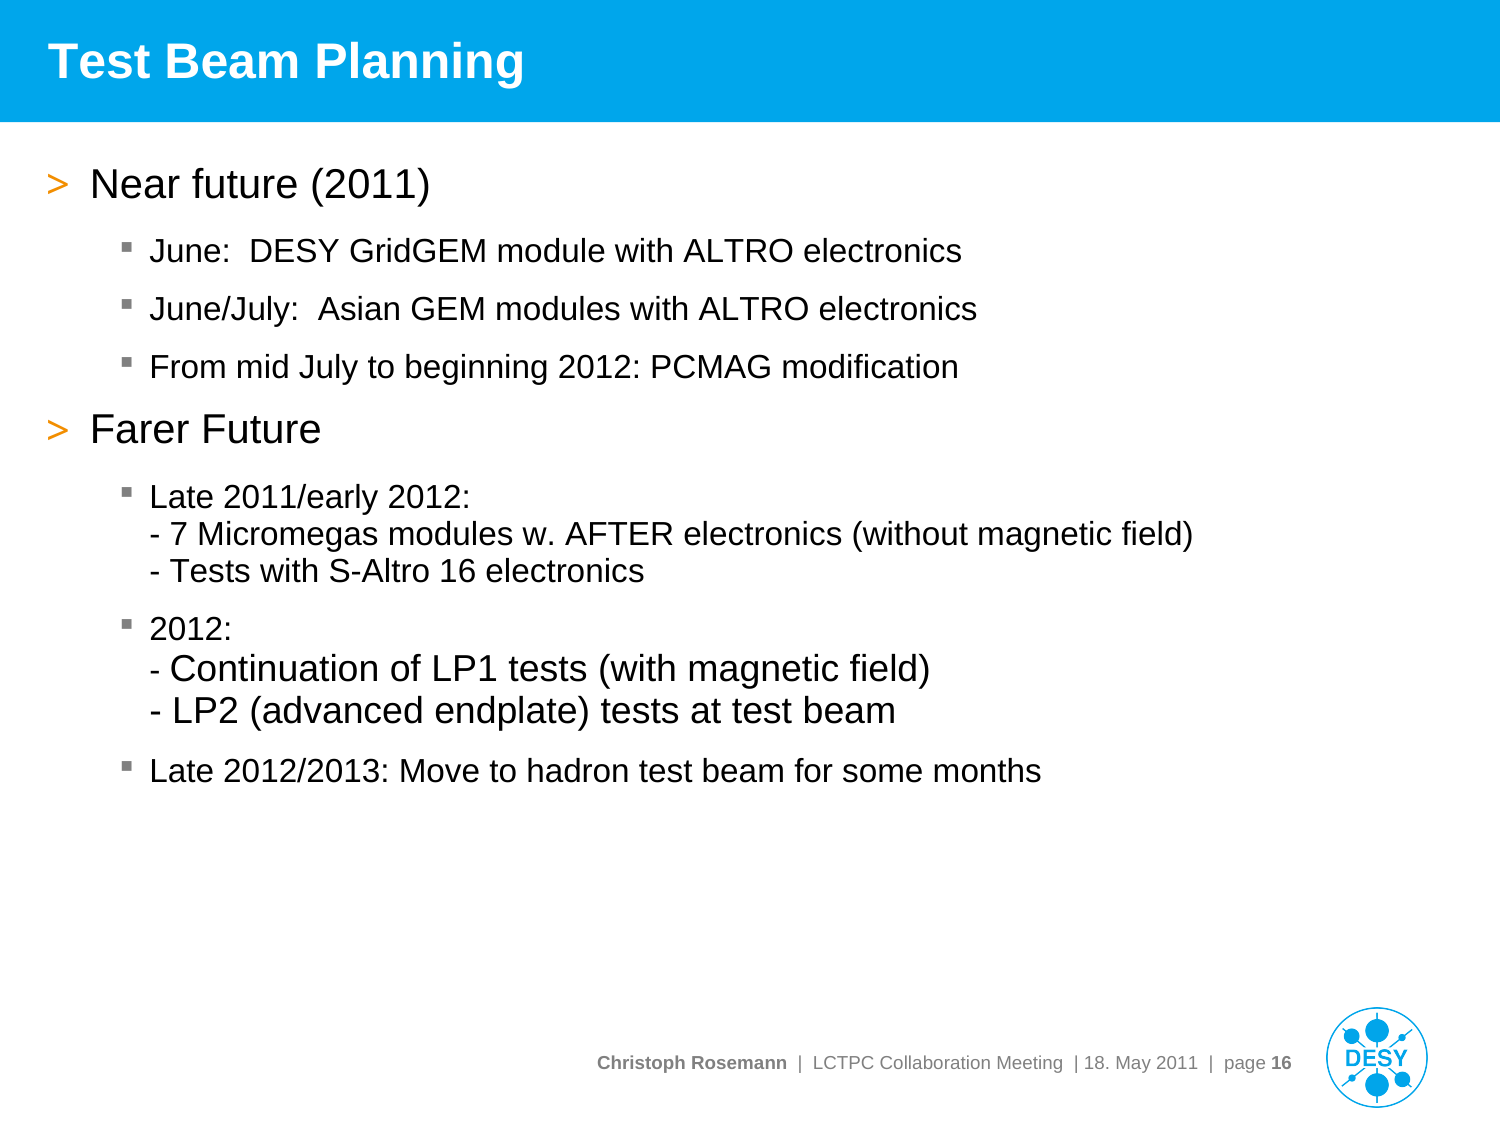

# Test Beam Planning
Near future (2011)
June: DESY GridGEM module with ALTRO electronics
June/July: Asian GEM modules with ALTRO electronics
From mid July to beginning 2012: PCMAG modification
Farer Future
Late 2011/early 2012:
- 7 Micromegas modules w. AFTER electronics (without magnetic field)
- Tests with S-Altro 16 electronics
2012:
- Continuation of LP1 tests (with magnetic field)
- LP2 (advanced endplate) tests at test beam
Late 2012/2013: Move to hadron test beam for some months